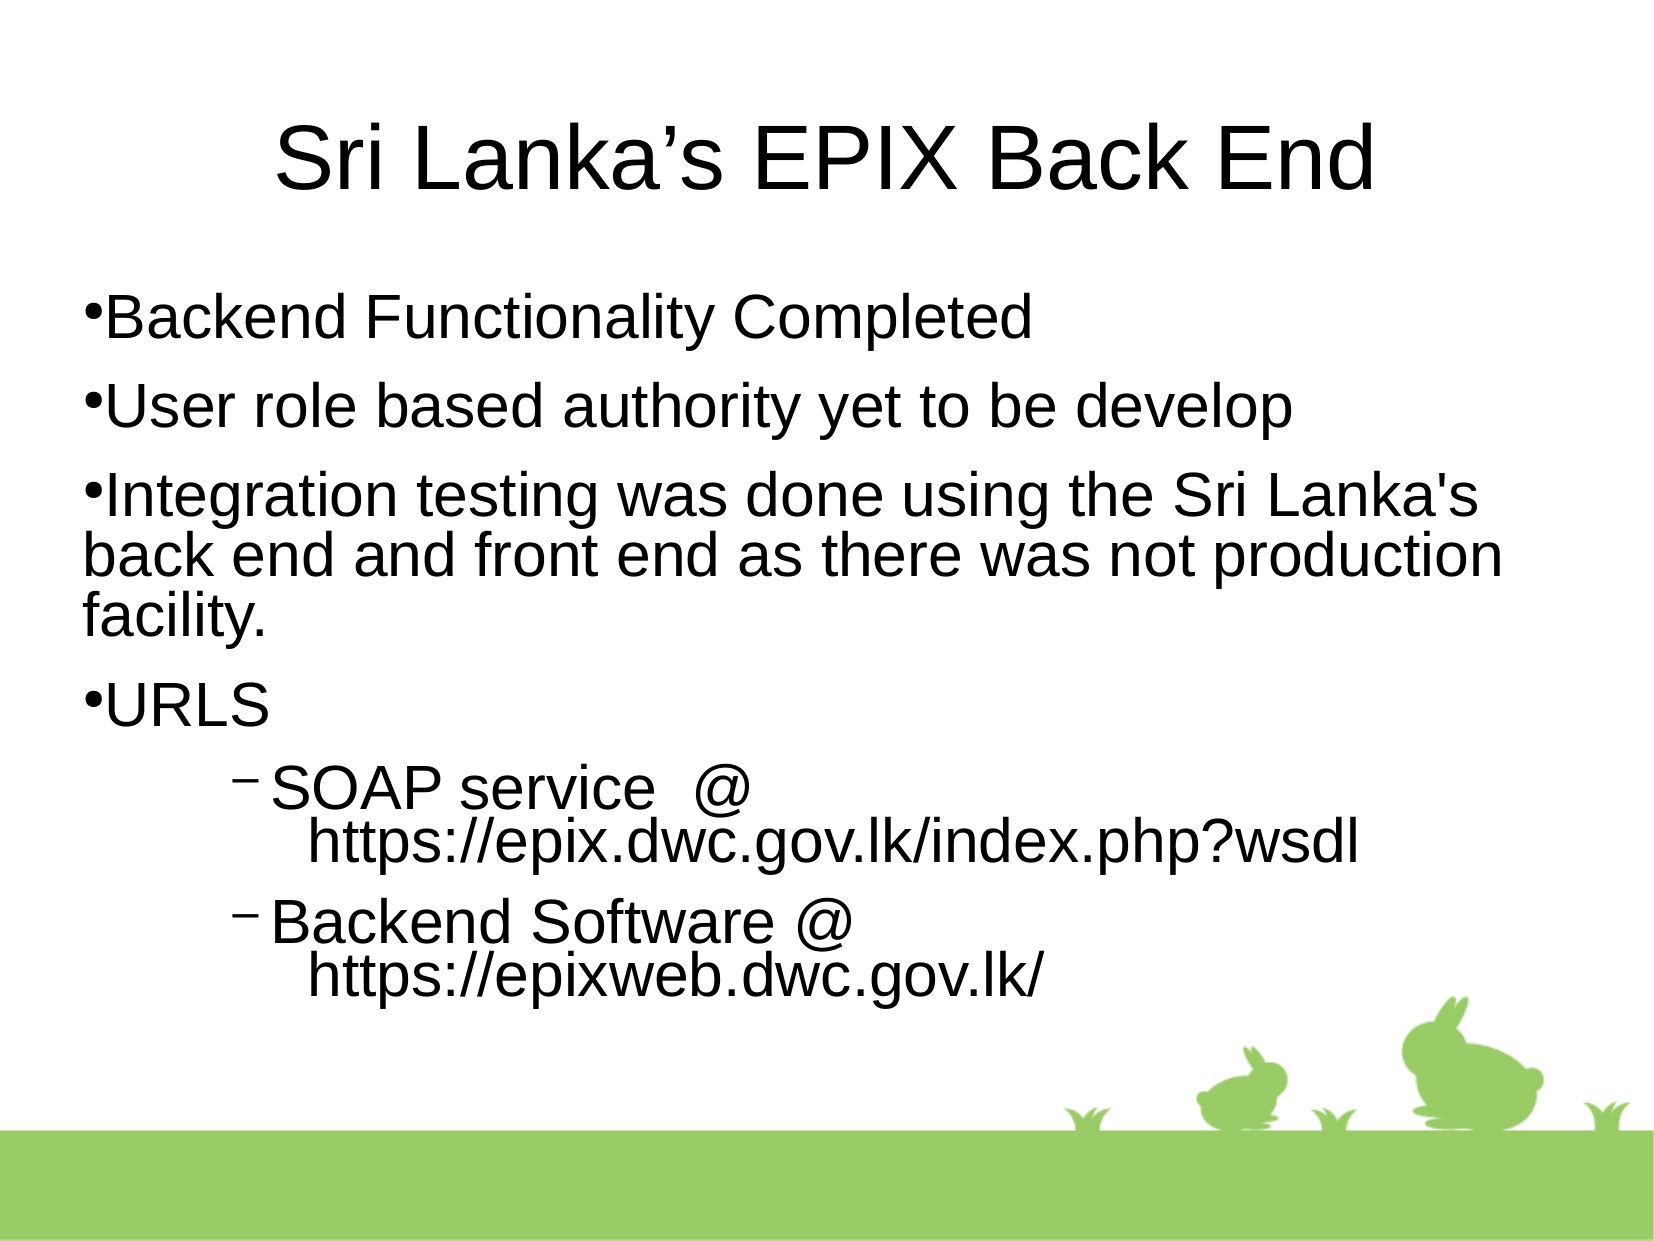

# Sri Lanka’s EPIX Back End
Backend Functionality Completed
User role based authority yet to be develop
Integration testing was done using the Sri Lanka's back end and front end as there was not production facility.
URLS
SOAP service @ https://epix.dwc.gov.lk/index.php?wsdl
Backend Software @ https://epixweb.dwc.gov.lk/